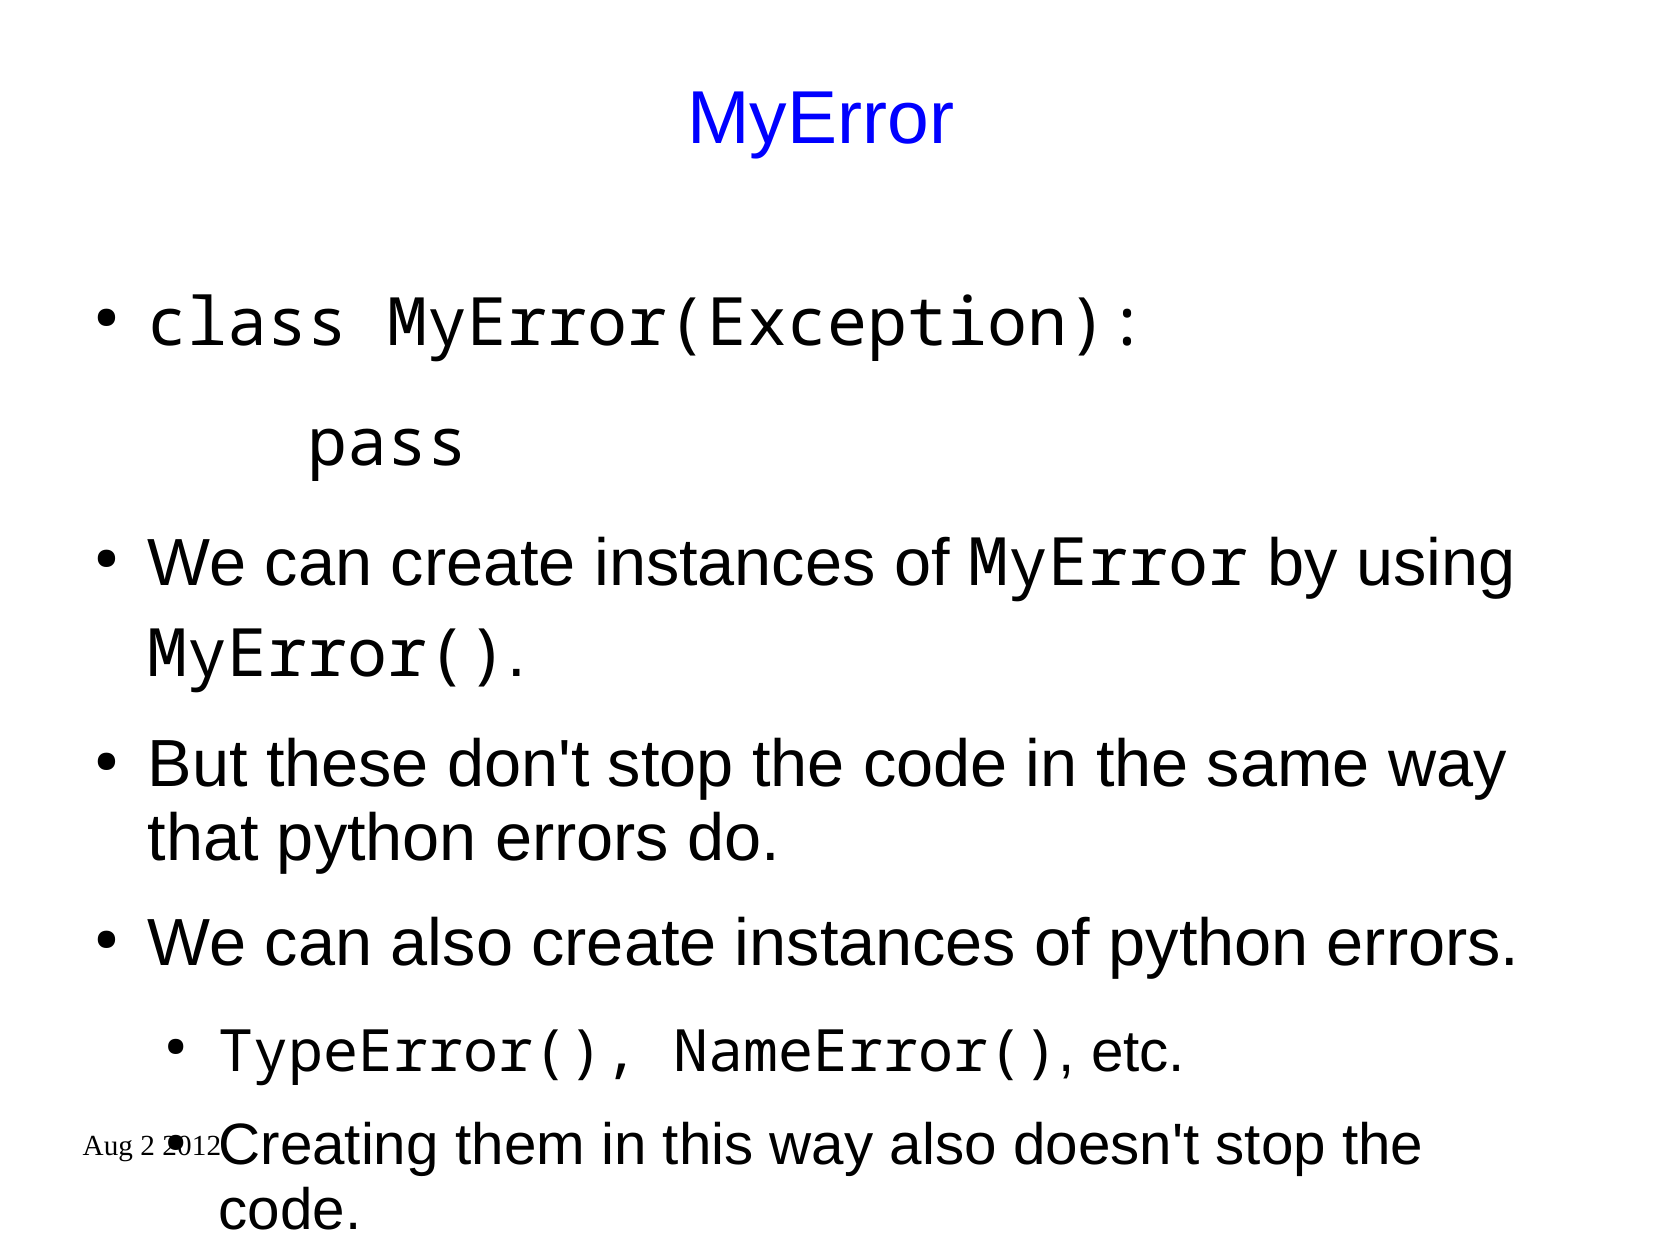

# MyError
class MyError(Exception):
 pass
We can create instances of MyError by using MyError().
But these don't stop the code in the same way that python errors do.
We can also create instances of python errors.
TypeError(), NameError(), etc.
Creating them in this way also doesn't stop the code.
Aug 2 2012